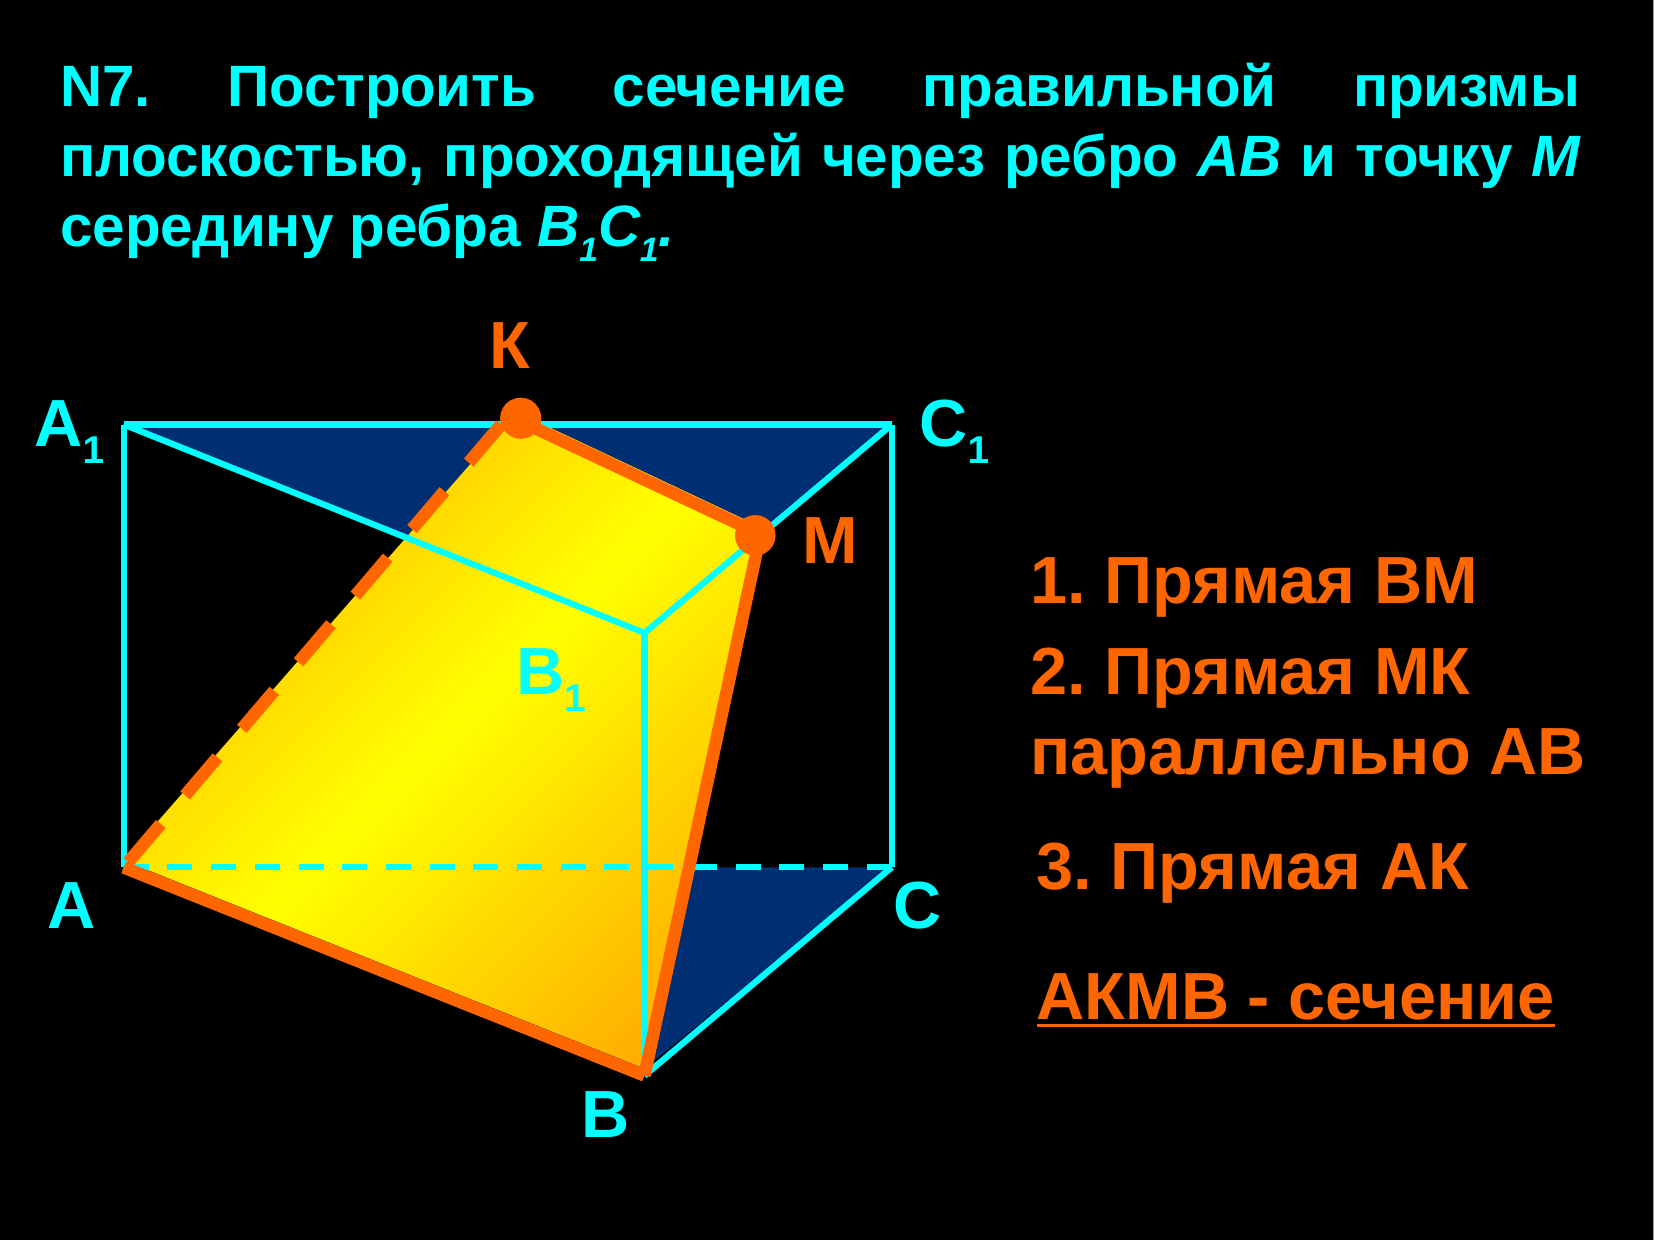

N7. Построить сечение правильной призмы плоскостью, проходящей через ребро АВ и точку М середину ребра В1С1.
К
А1
С1
М
1. Прямая ВМ
В1
2. Прямая МК параллельно АВ
3. Прямая АК
А
С
АКМВ - сечение
В